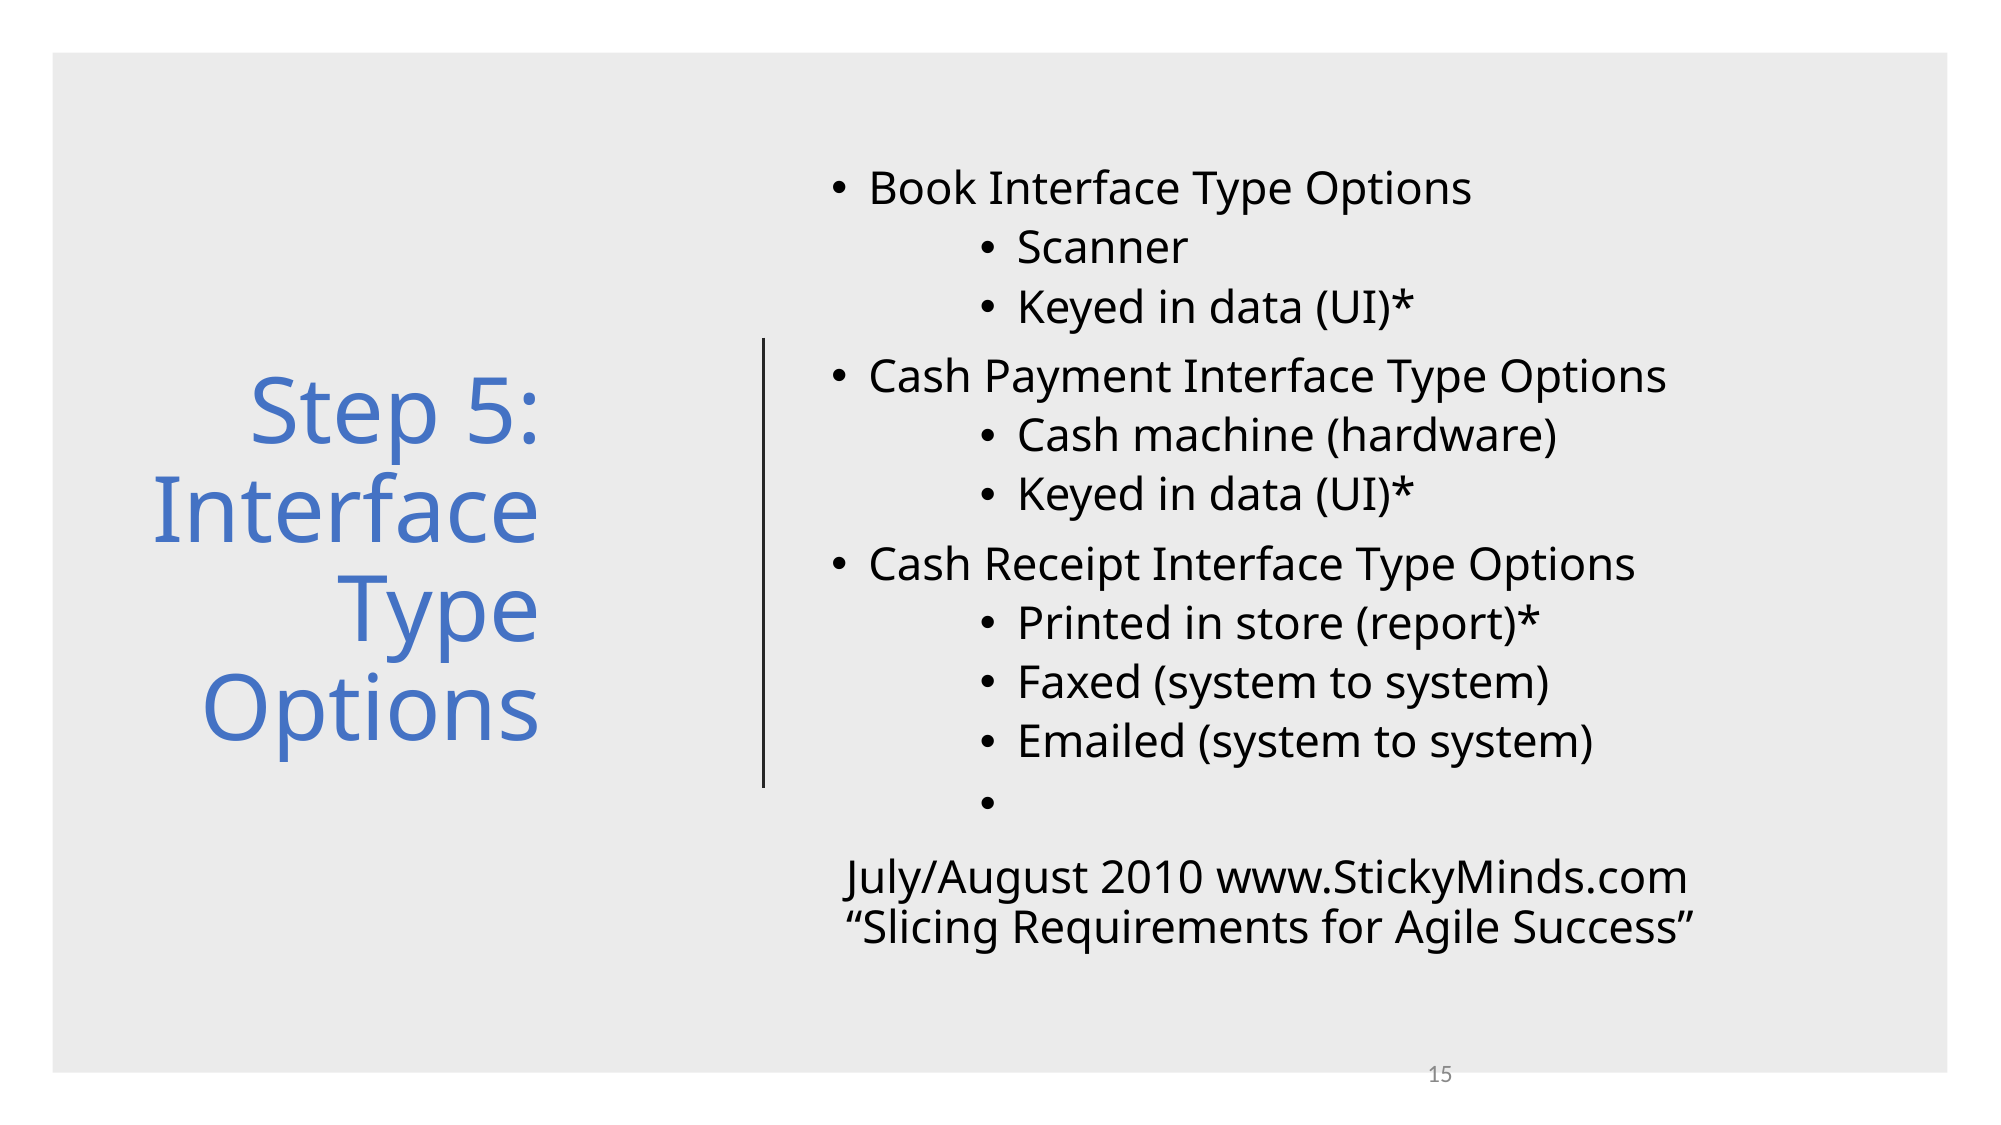

# Step 5: Interface Type Options
Book Interface Type Options
Scanner
Keyed in data (UI)*
Cash Payment Interface Type Options
Cash machine (hardware)
Keyed in data (UI)*
Cash Receipt Interface Type Options
Printed in store (report)*
Faxed (system to system)
Emailed (system to system)
July/August 2010 www.StickyMinds.com “Slicing Requirements for Agile Success”